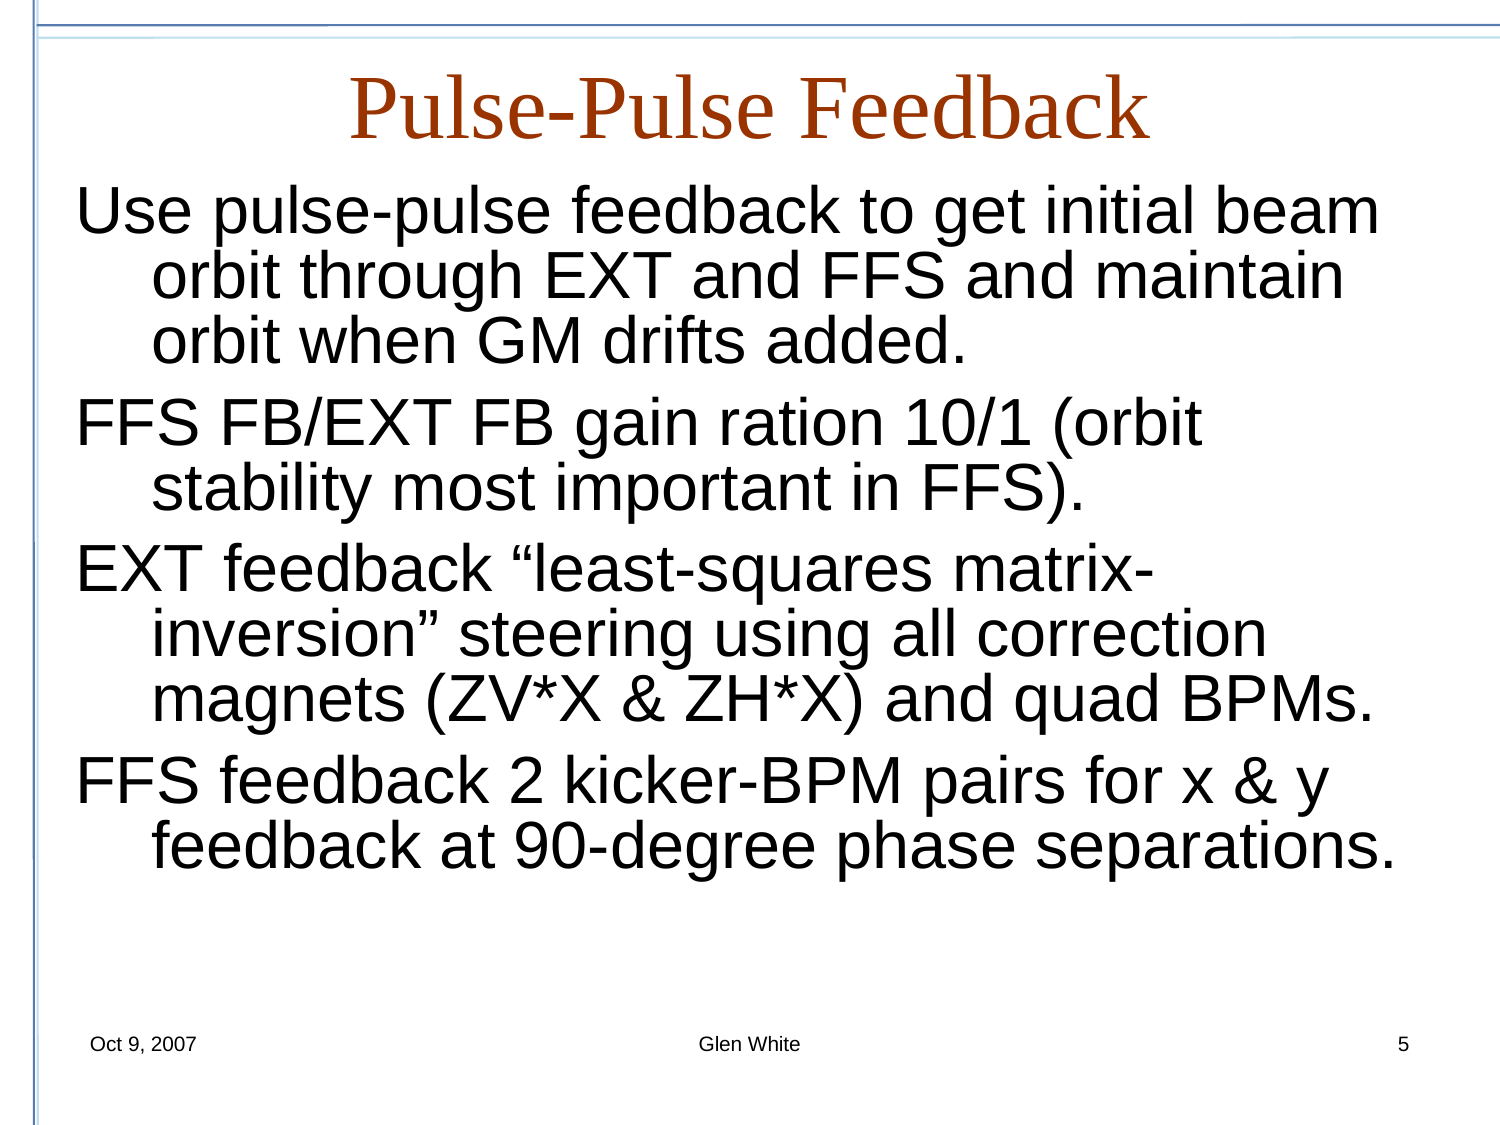

# Pulse-Pulse Feedback
Use pulse-pulse feedback to get initial beam orbit through EXT and FFS and maintain orbit when GM drifts added.
FFS FB/EXT FB gain ration 10/1 (orbit stability most important in FFS).
EXT feedback “least-squares matrix-inversion” steering using all correction magnets (ZV*X & ZH*X) and quad BPMs.
FFS feedback 2 kicker-BPM pairs for x & y feedback at 90-degree phase separations.
Glen White
5